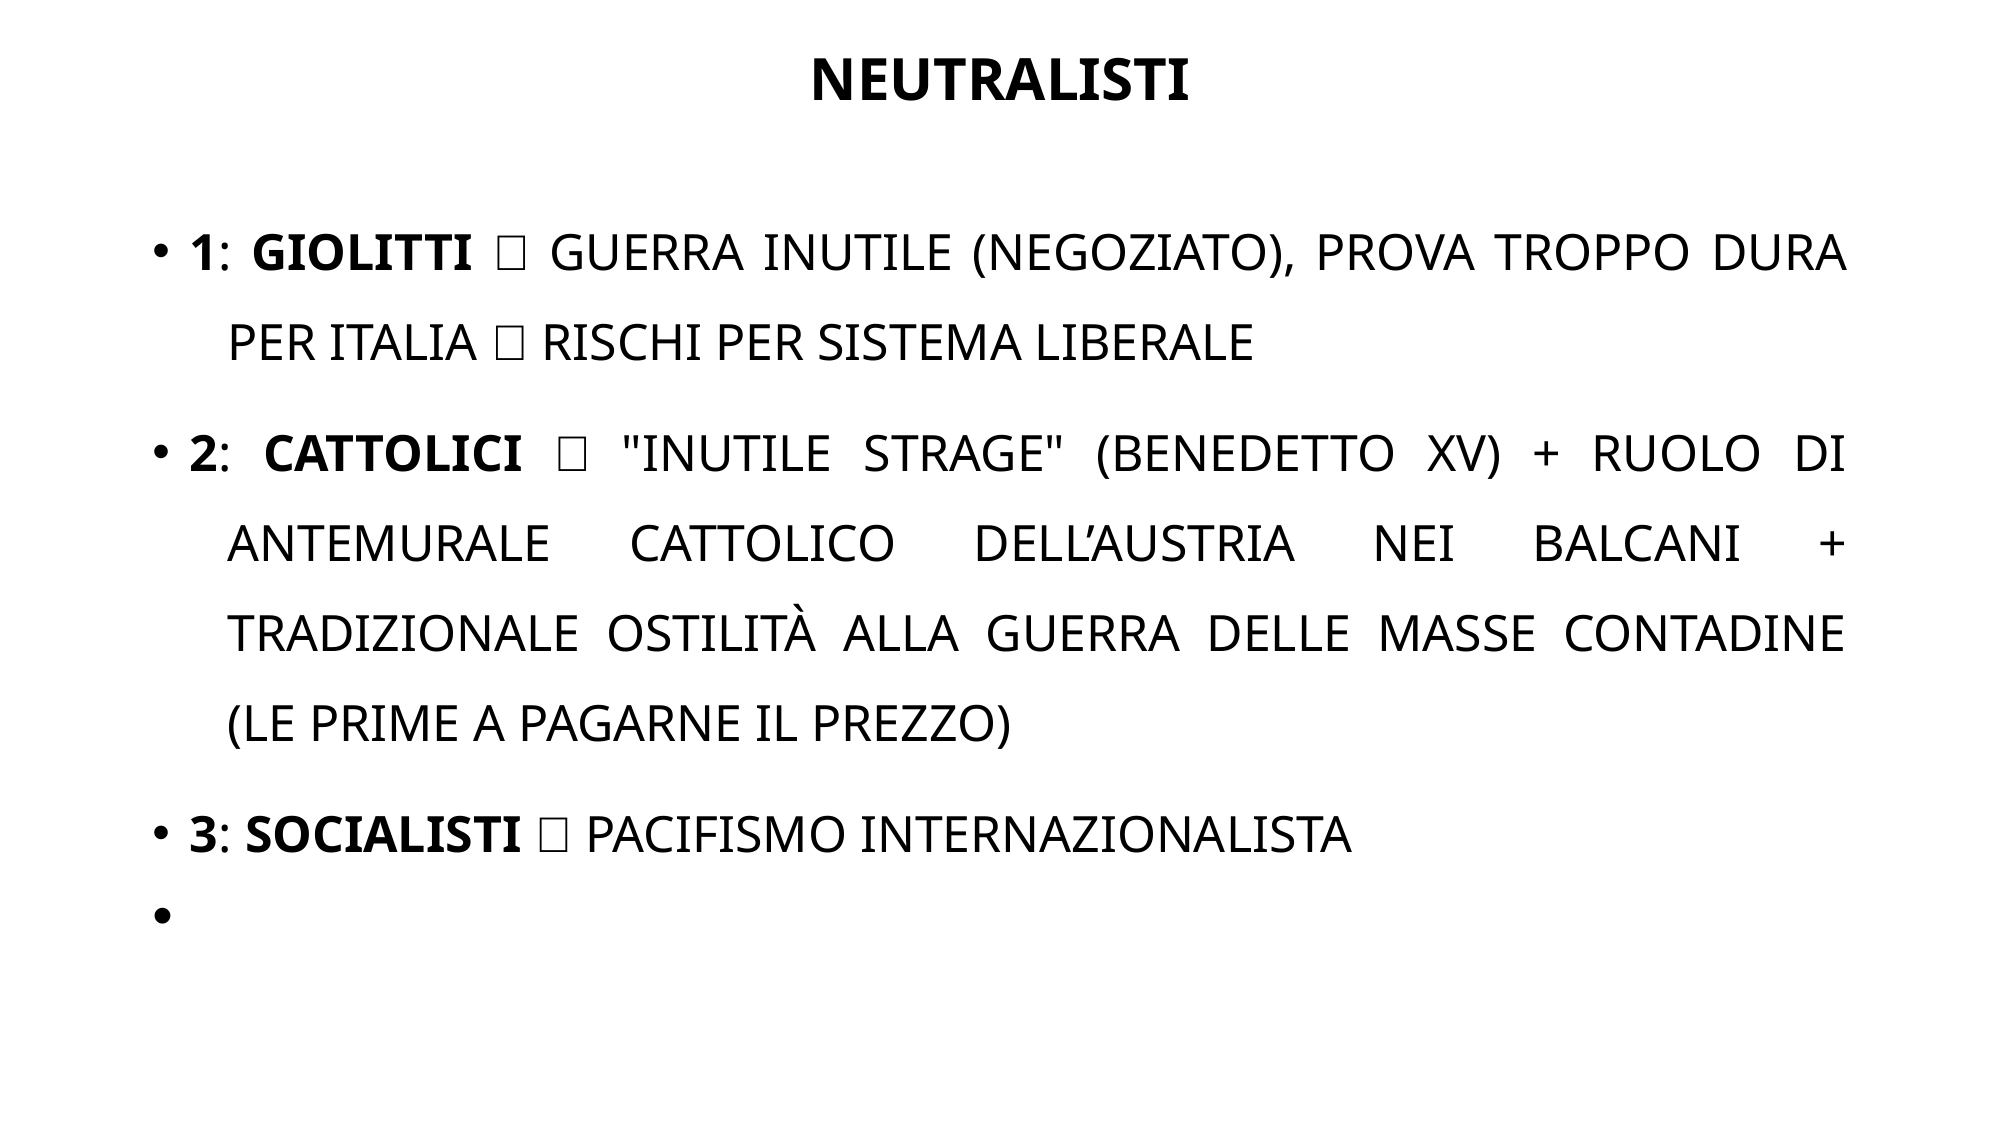

# Neutralisti
1: GIOLITTI  GUERRA INUTILE (NEGOZIATO), PROVA TROPPO DURA per ITALIA  RISCHI per SISTEMA LIBERALE
2: CATTOLICI  "INUTILE STRAGE" (BENEDETTO XV) + RUOLO DI ANTEMURALE CATTOLICO DELL’AUSTRIA NEI BALCANI + TRADIZIONALE OSTILITÀ ALLA GUERRA DELLE MASSE CONTADINE (LE PRIME A PAGARNE IL PREZZO)
3: SOCIALISTI  PACIFISMO INTERNAZIONALISTA